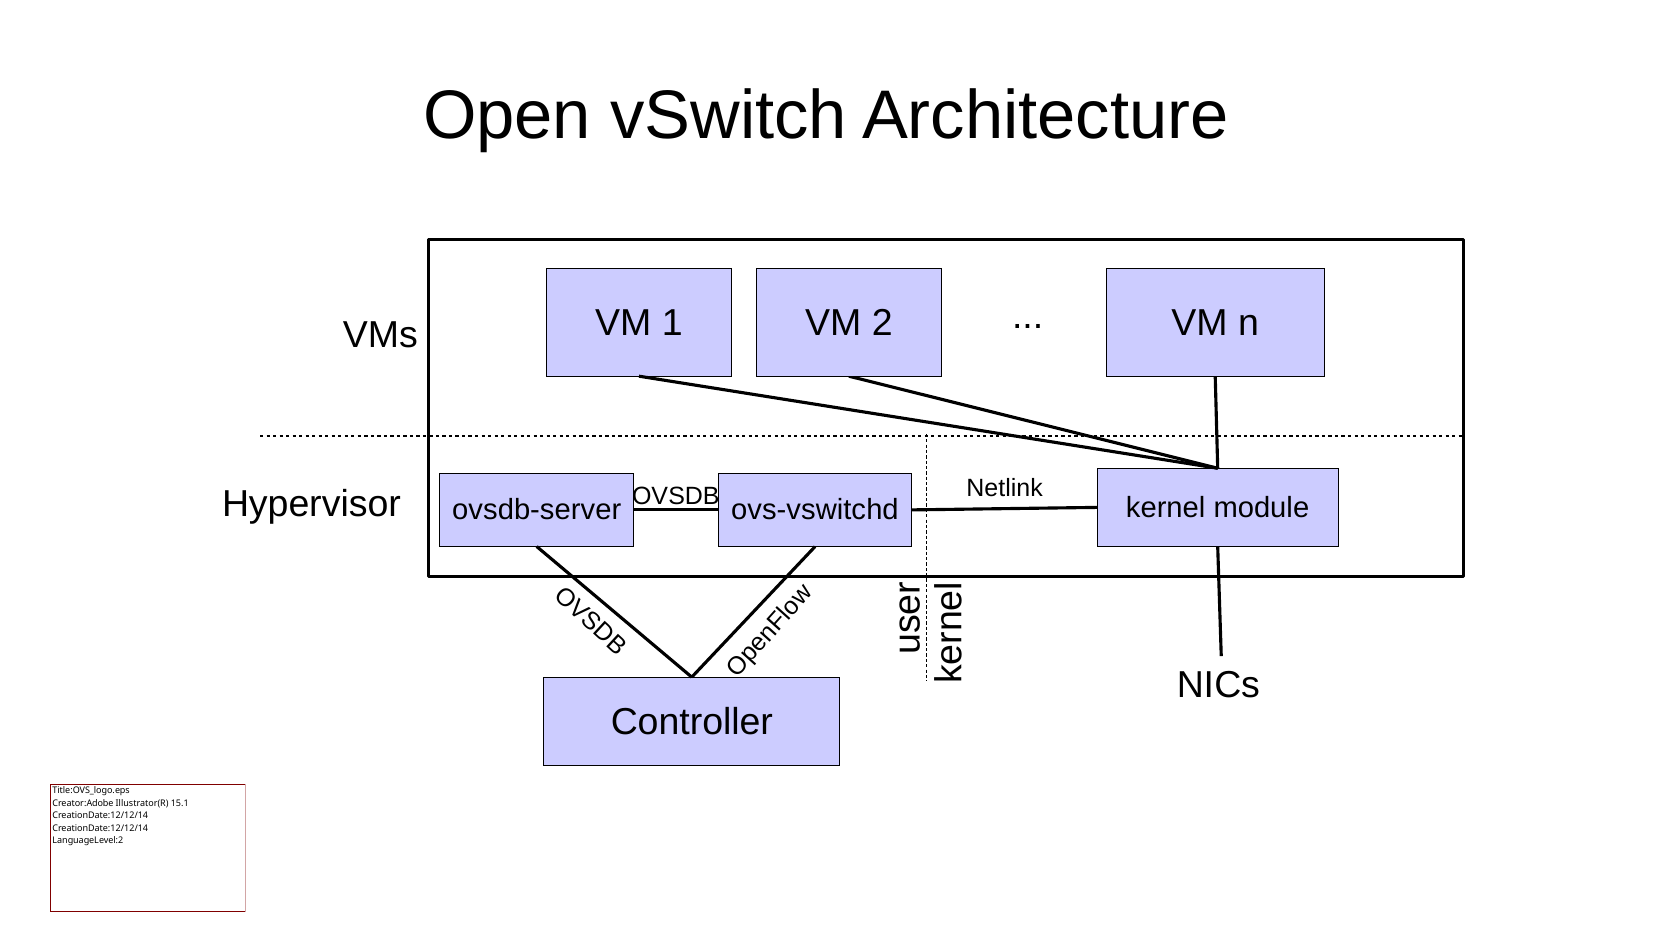

# Open vSwitch Architecture
VM 1
VM 2
VM n
...
VMs
kernel module
ovsdb-server
ovs-vswitchd
Hypervisor
user
kernel
OpenFlow
OVSDB
NICs
Controller